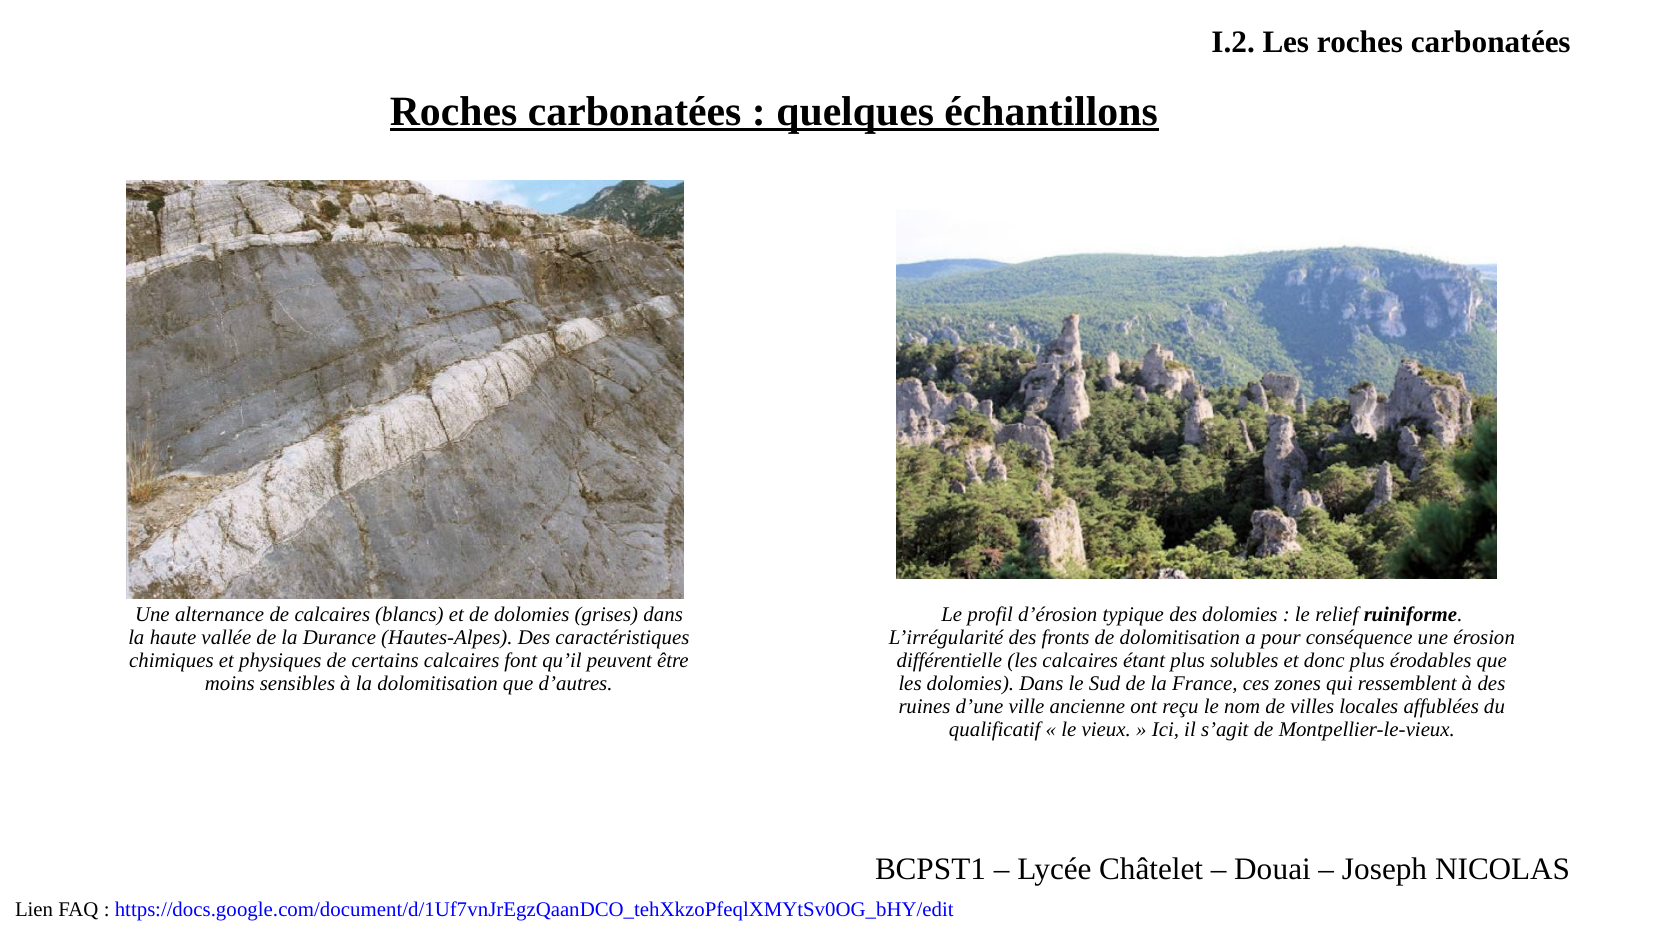

I.2. Les roches carbonatées
				Roches carbonatées : quelques échantillons
Une alternance de calcaires (blancs) et de dolomies (grises) dans la haute vallée de la Durance (Hautes-Alpes). Des caractéristiques chimiques et physiques de certains calcaires font qu’il peuvent être moins sensibles à la dolomitisation que d’autres.
Le profil d’érosion typique des dolomies : le relief ruiniforme. L’irrégularité des fronts de dolomitisation a pour conséquence une érosion différentielle (les calcaires étant plus solubles et donc plus érodables que les dolomies). Dans le Sud de la France, ces zones qui ressemblent à des ruines d’une ville ancienne ont reçu le nom de villes locales affublées du qualificatif « le vieux. » Ici, il s’agit de Montpellier-le-vieux.
BCPST1 – Lycée Châtelet – Douai – Joseph NICOLAS
Lien FAQ : https://docs.google.com/document/d/1Uf7vnJrEgzQaanDCO_tehXkzoPfeqlXMYtSv0OG_bHY/edit